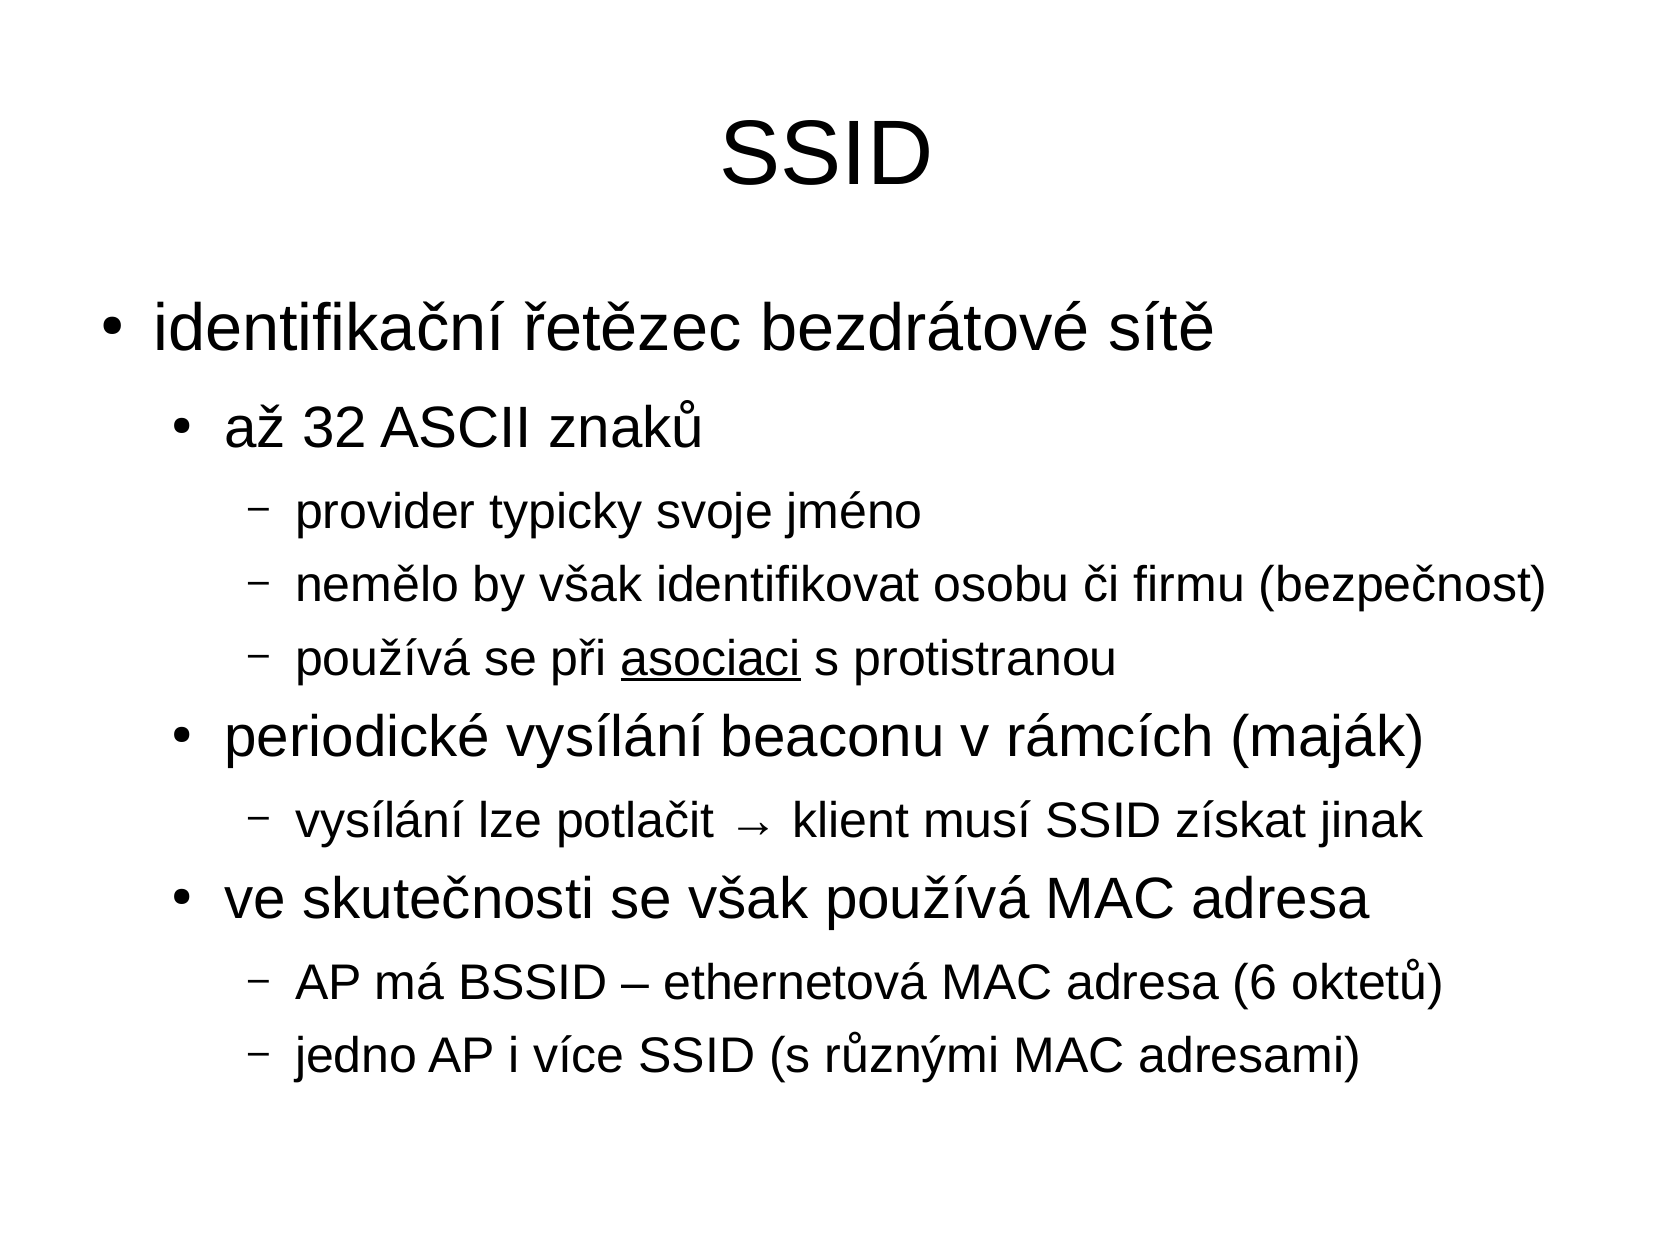

# SSID
identifikační řetězec bezdrátové sítě
až 32 ASCII znaků
provider typicky svoje jméno
nemělo by však identifikovat osobu či firmu (bezpečnost)
používá se při asociaci s protistranou
periodické vysílání beaconu v rámcích (maják)
vysílání lze potlačit → klient musí SSID získat jinak
ve skutečnosti se však používá MAC adresa
AP má BSSID – ethernetová MAC adresa (6 oktetů)
jedno AP i více SSID (s různými MAC adresami)